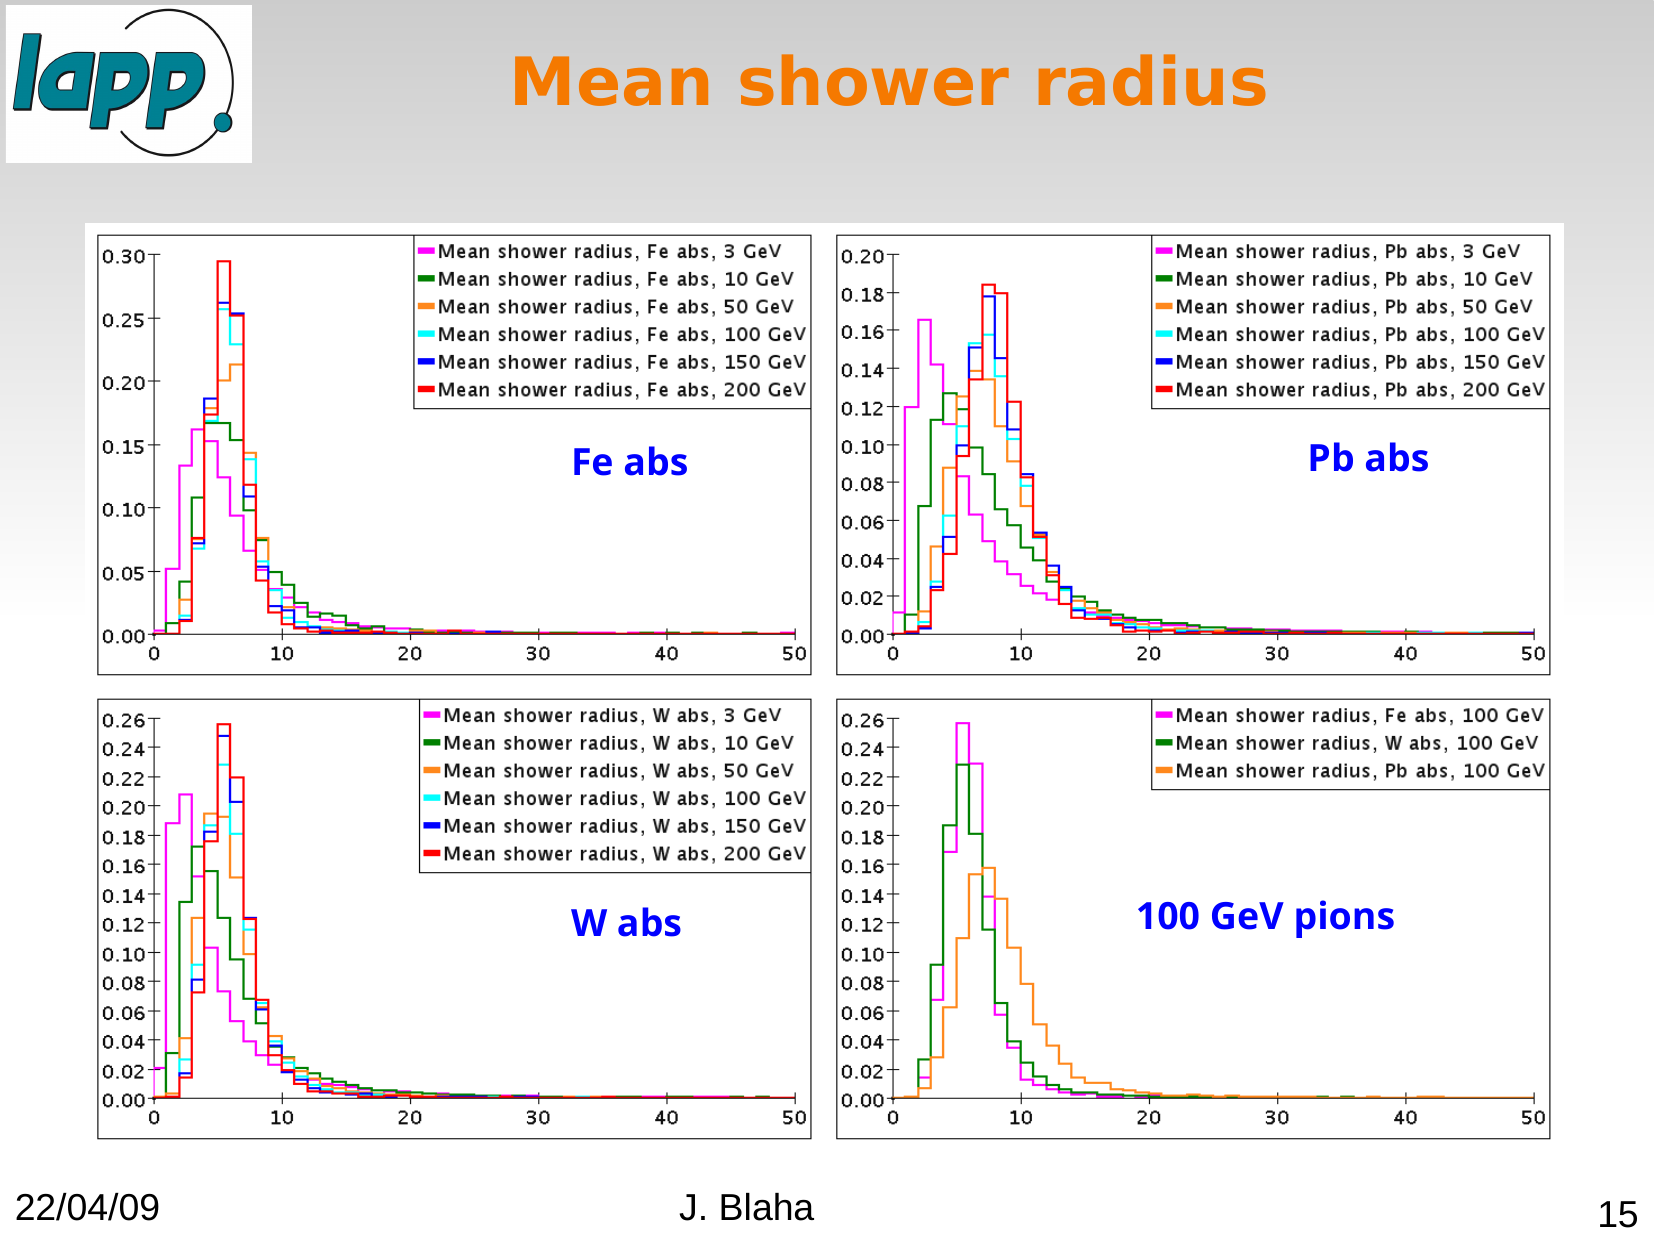

# Mean shower radius
Pb abs
Fe abs
100 GeV pions
W abs
22/04/09
 J. Blaha